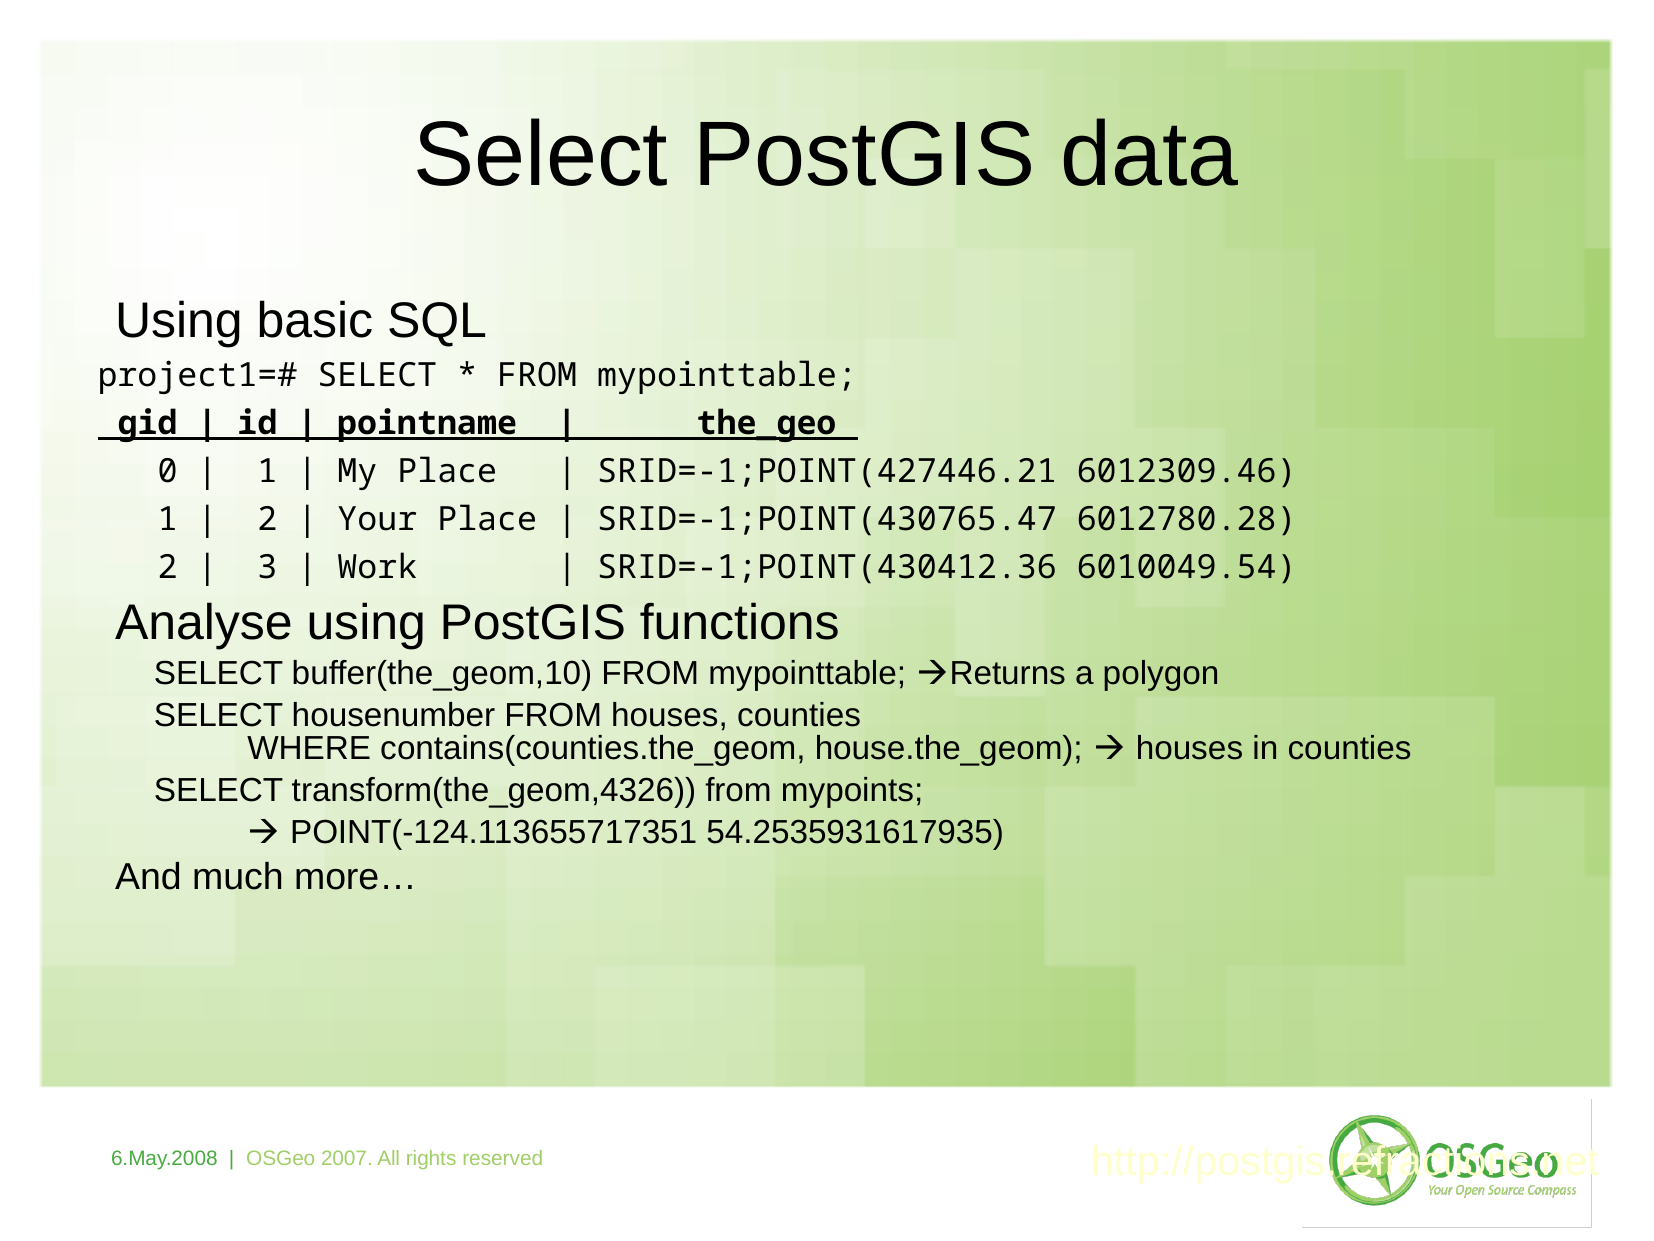

# Select PostGIS data
Using basic SQL
project1=# SELECT * FROM mypointtable;
 gid | id | pointname | the_geo
 0 | 1 | My Place | SRID=-1;POINT(427446.21 6012309.46)
 1 | 2 | Your Place | SRID=-1;POINT(430765.47 6012780.28)
 2 | 3 | Work | SRID=-1;POINT(430412.36 6010049.54)
Analyse using PostGIS functions
	SELECT buffer(the_geom,10) FROM mypointtable; Returns a polygon
	SELECT housenumber FROM houses, counties
	WHERE contains(counties.the_geom, house.the_geom);  houses in counties
	SELECT transform(the_geom,4326)) from mypoints;
		 POINT(-124.113655717351 54.2535931617935)
And much more…
http://postgis.refractions.net